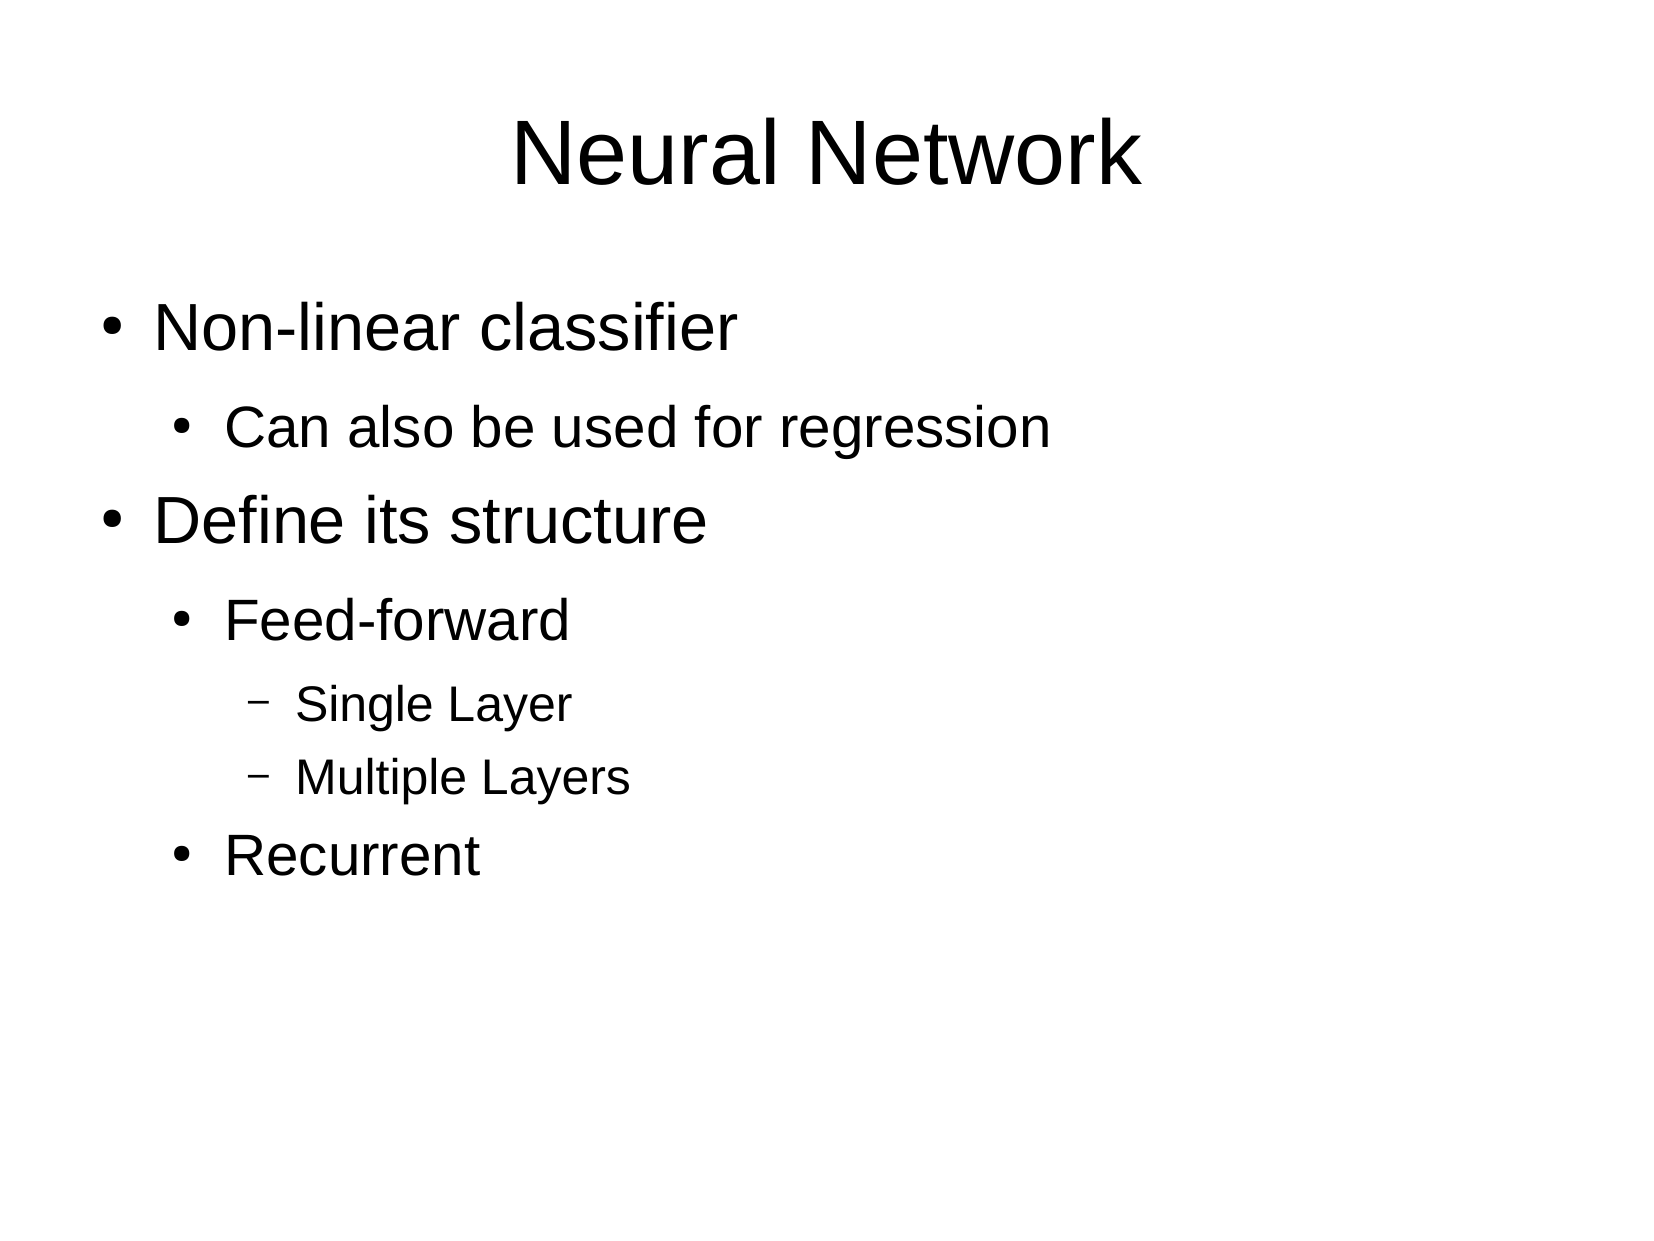

# Neural Network
Non-linear classifier
Can also be used for regression
Define its structure
Feed-forward
Single Layer
Multiple Layers
Recurrent